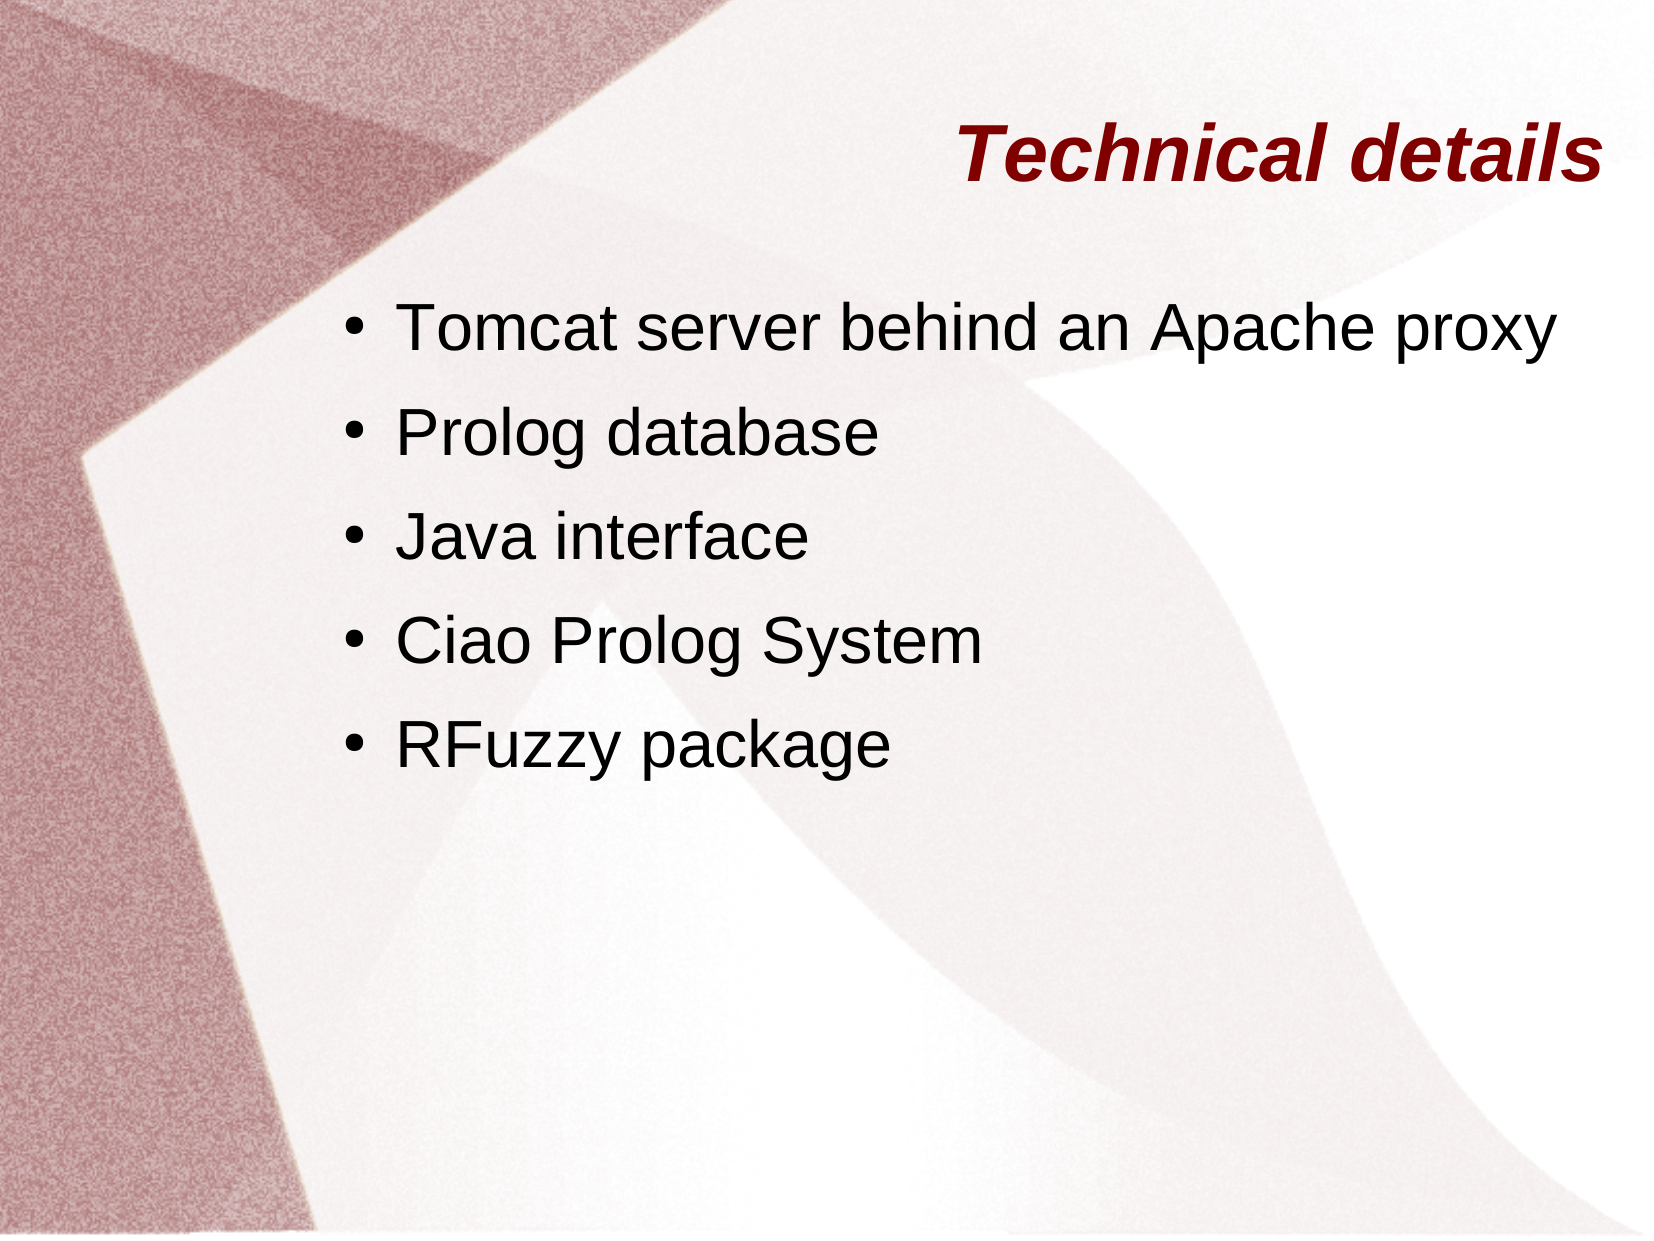

# Technical details
Tomcat server behind an Apache proxy
Prolog database
Java interface
Ciao Prolog System
RFuzzy package